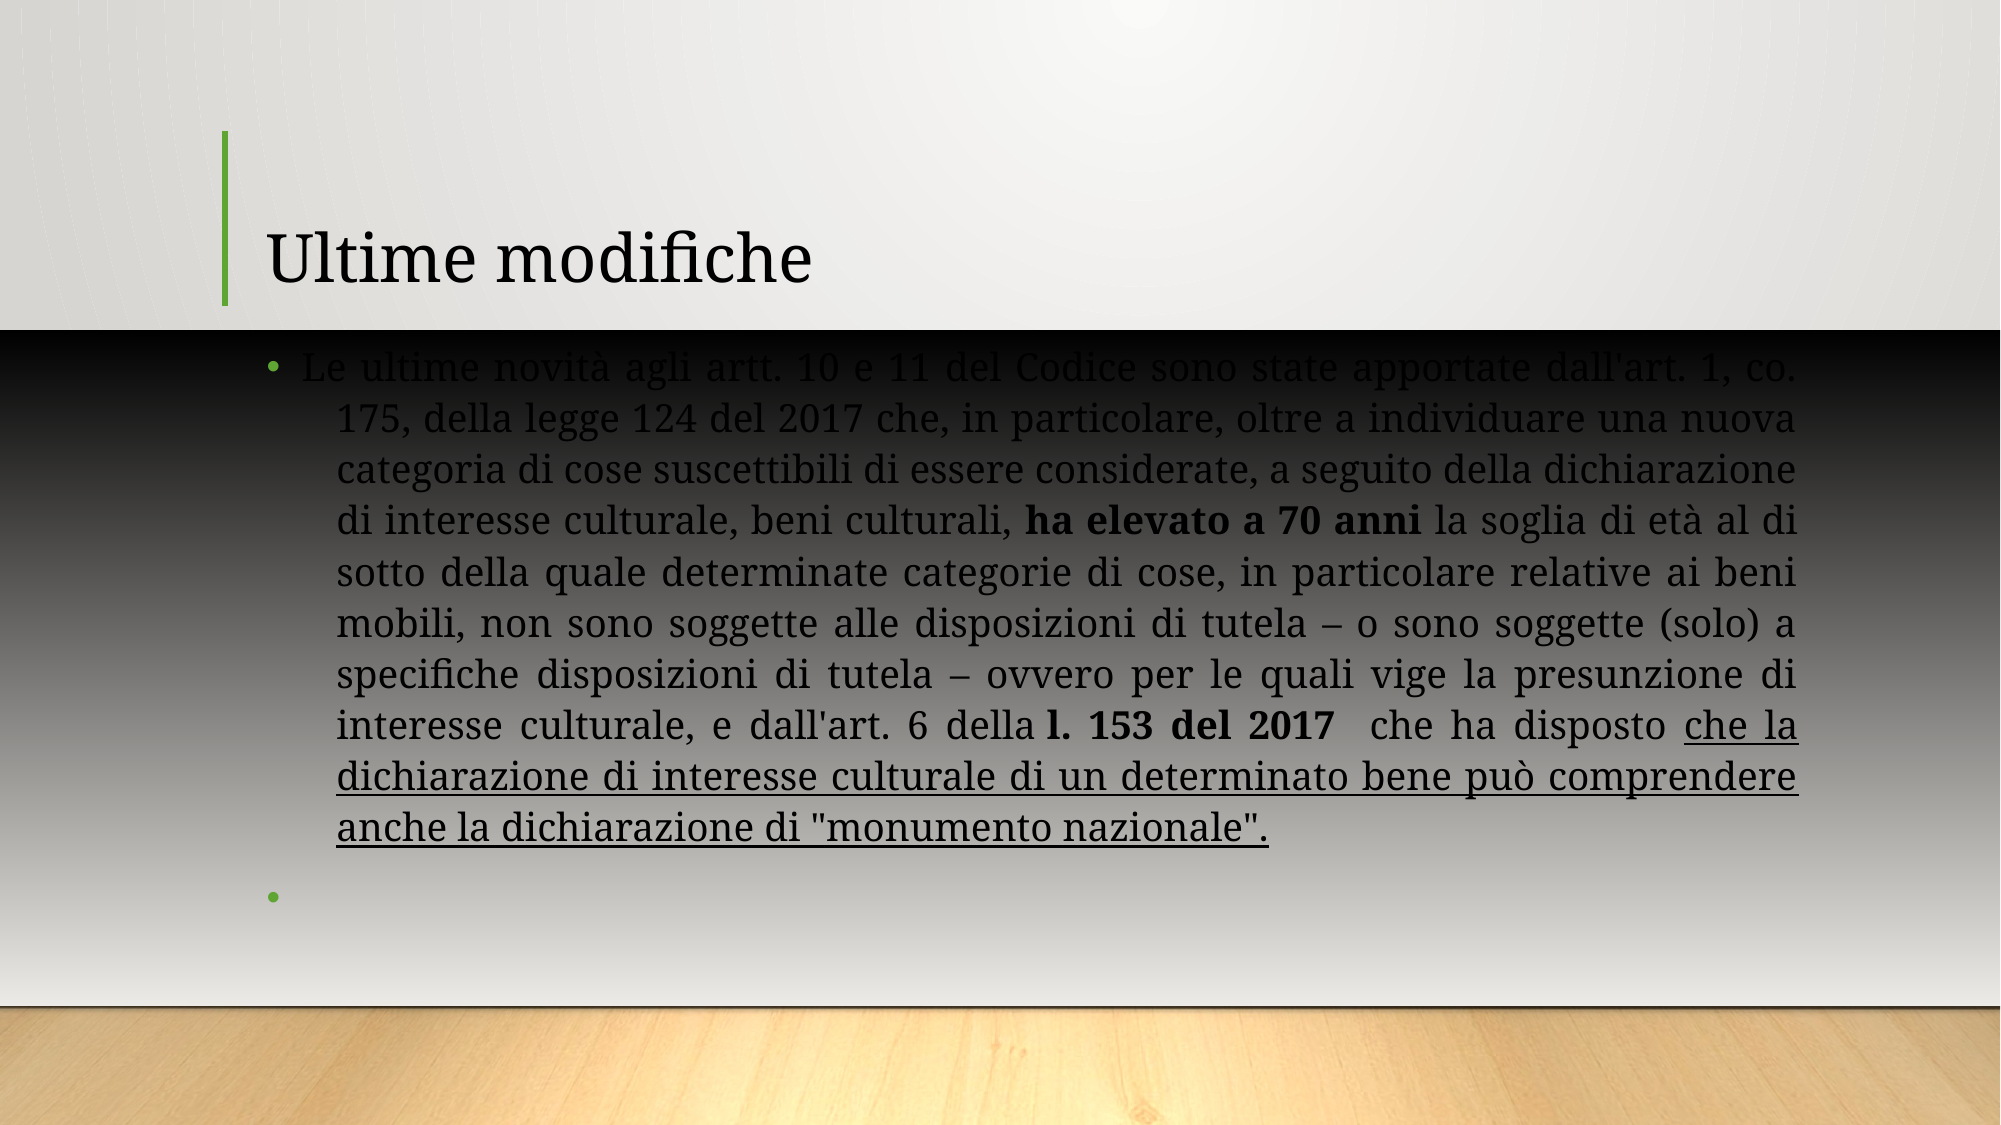

# Ultime modifiche
Le ultime novità agli artt. 10 e 11 del Codice sono state apportate dall'art. 1, co. 175, della legge 124 del 2017 che, in particolare, oltre a individuare una nuova categoria di cose suscettibili di essere considerate, a seguito della dichiarazione di interesse culturale, beni culturali, ha elevato a 70 anni la soglia di età al di sotto della quale determinate categorie di cose, in particolare relative ai beni mobili, non sono soggette alle disposizioni di tutela – o sono soggette (solo) a specifiche disposizioni di tutela – ovvero per le quali vige la presunzione di interesse culturale, e dall'art. 6 della l. 153 del 2017 che ha disposto che la dichiarazione di interesse culturale di un determinato bene può comprendere anche la dichiarazione di "monumento nazionale".